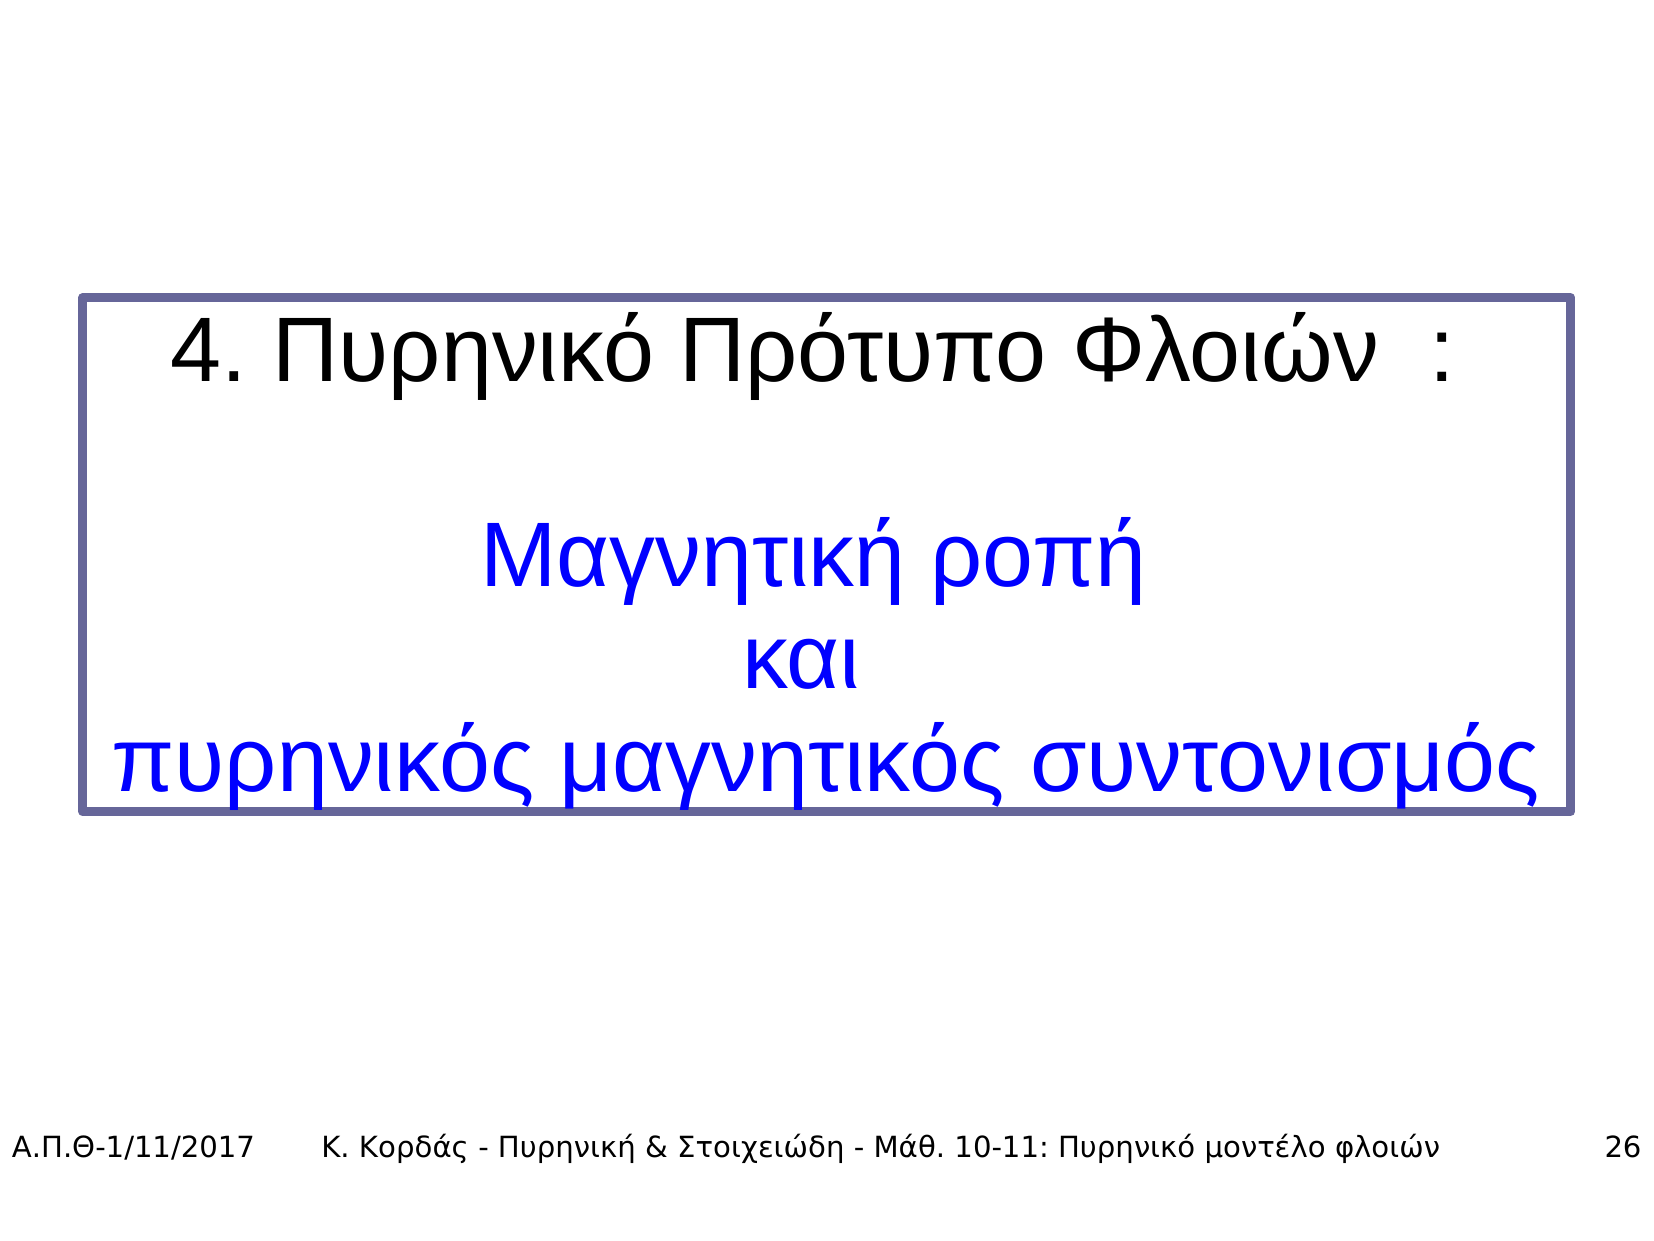

# 4. Πυρηνικό Πρότυπο Φλοιών : Μαγνητική ροπή και πυρηνικός μαγνητικός συντονισμός
Α.Π.Θ-1/11/2017
Κ. Κορδάς - Πυρηνική & Στοιχειώδη - Μάθ. 10-11: Πυρηνικό μοντέλο φλοιών
26